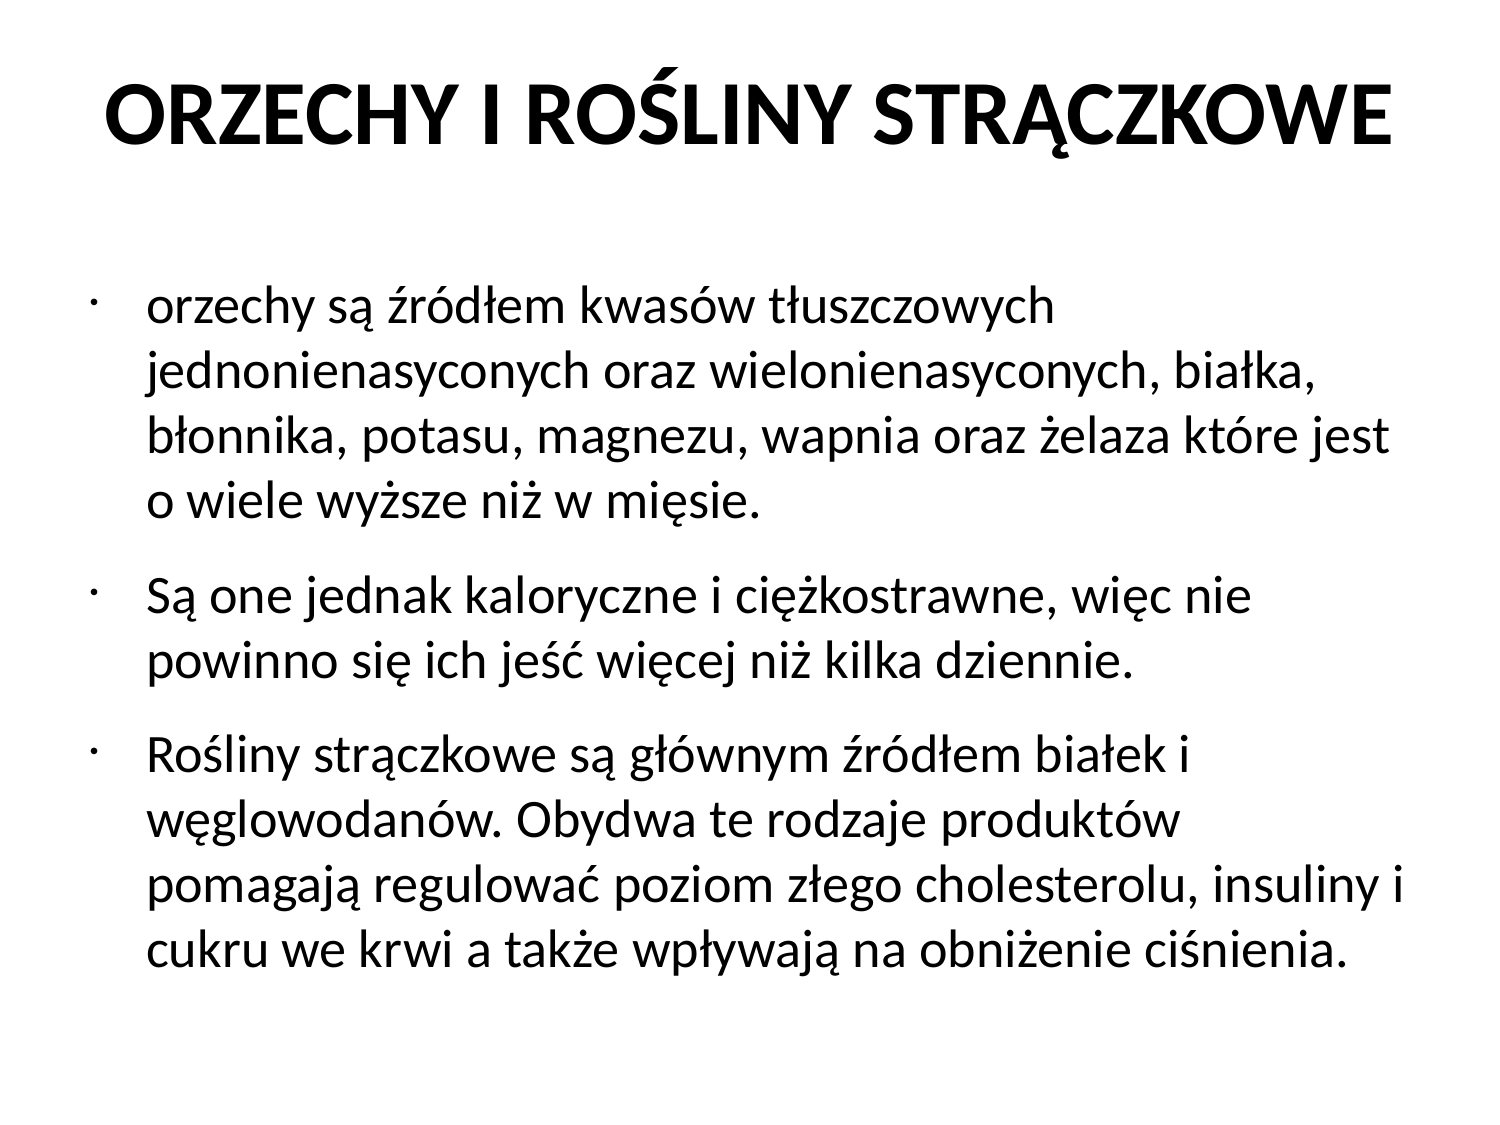

# ORZECHY I ROŚLINY STRĄCZKOWE
orzechy są źródłem kwasów tłuszczowych jednonienasyconych oraz wielonienasyconych, białka, błonnika, potasu, magnezu, wapnia oraz żelaza które jest o wiele wyższe niż w mięsie.
Są one jednak kaloryczne i ciężkostrawne, więc nie powinno się ich jeść więcej niż kilka dziennie.
Rośliny strączkowe są głównym źródłem białek i węglowodanów. Obydwa te rodzaje produktów pomagają regulować poziom złego cholesterolu, insuliny i cukru we krwi a także wpływają na obniżenie ciśnienia.